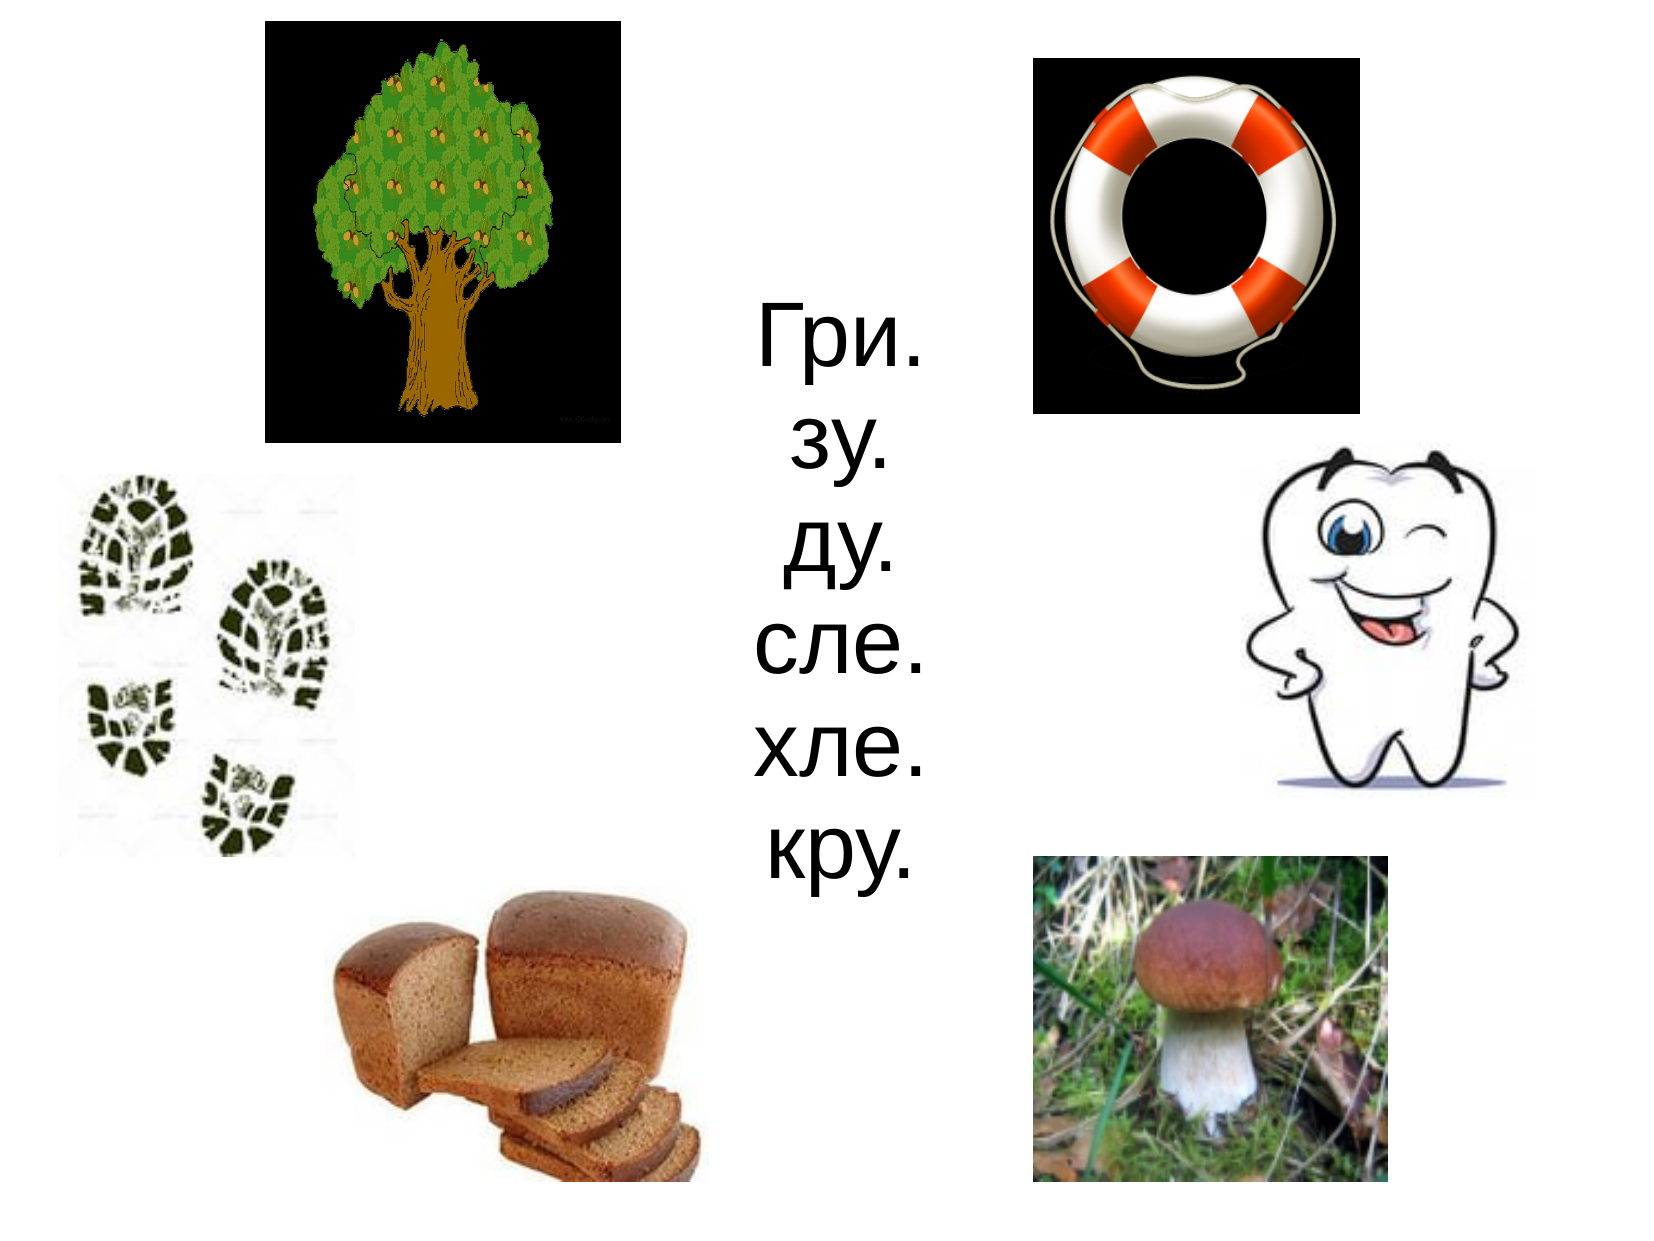

# Гри. зу. ду. сле. хле. кру.